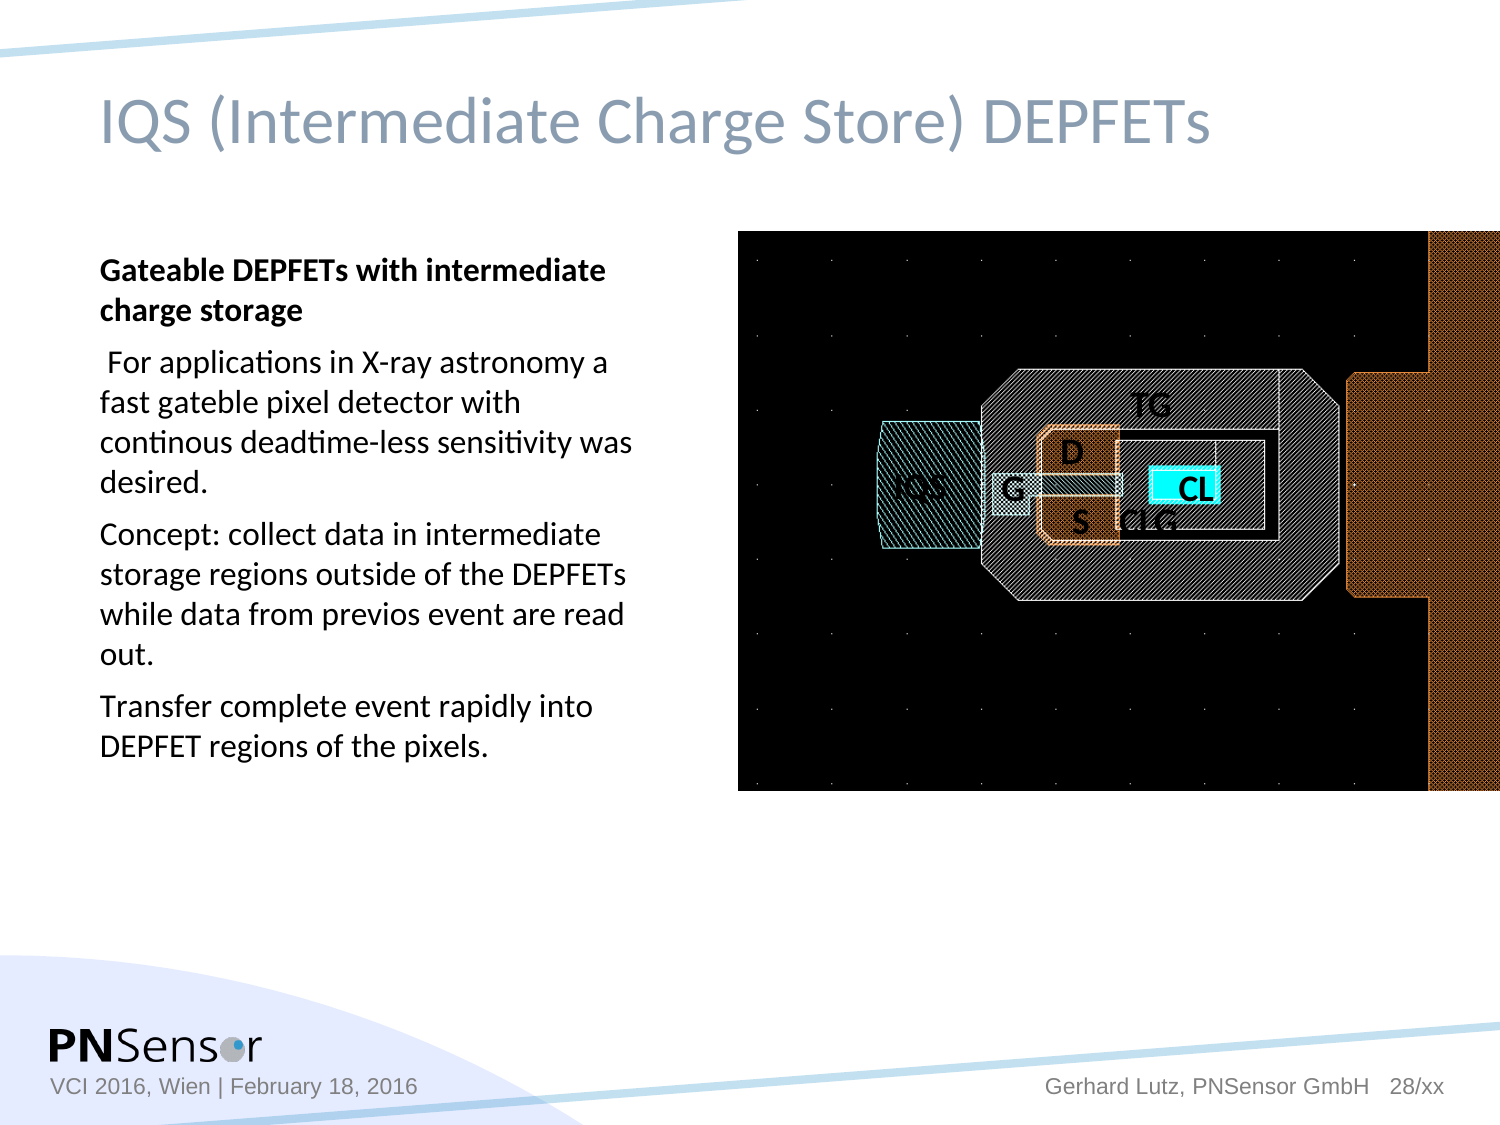

# IQS (Intermediate Charge Store) DEPFETs
Gateable DEPFETs with intermediate charge storage
 For applications in X-ray astronomy a fast gateble pixel detector with continous deadtime-less sensitivity was desired.
Concept: collect data in intermediate storage regions outside of the DEPFETs while data from previos event are read out.
Transfer complete event rapidly into DEPFET regions of the pixels.
TG
D
IQS
G
CL
S
CLG
CL